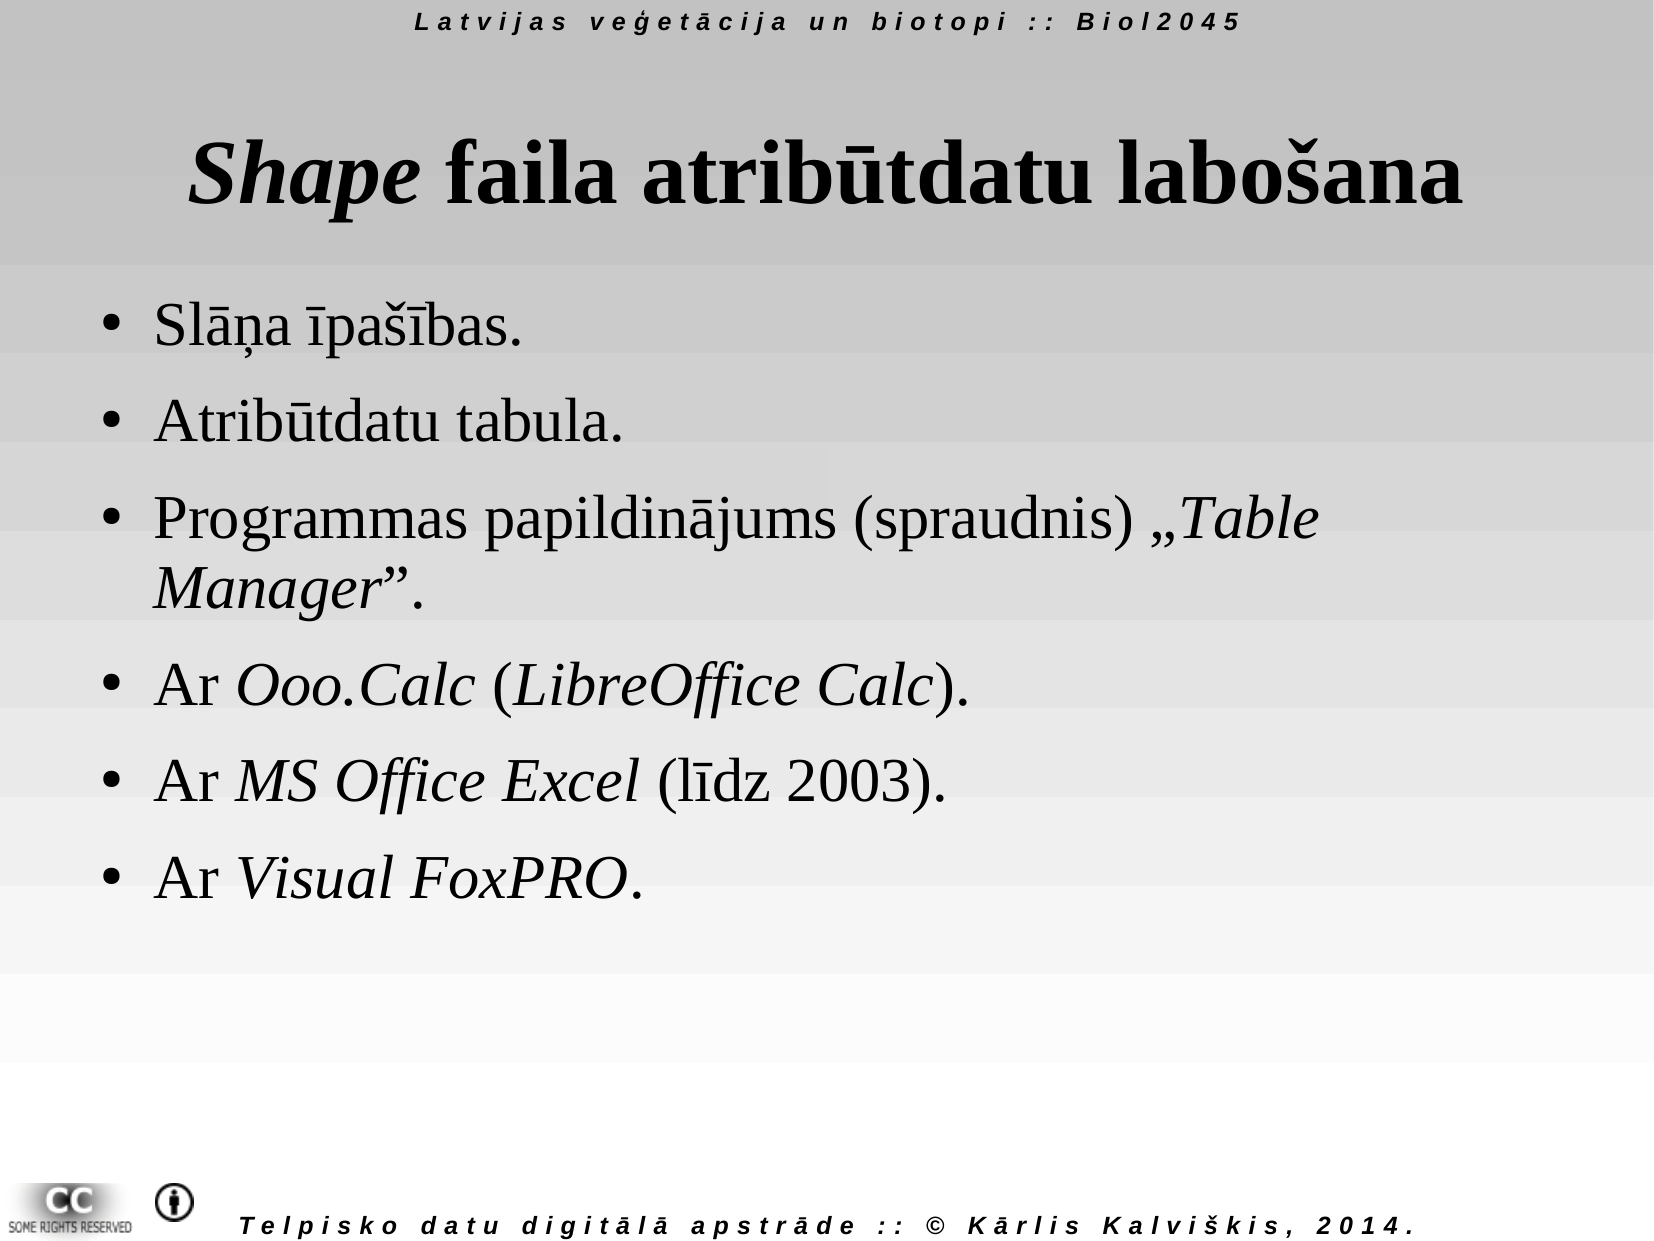

# Shape faila atribūtdatu labošana
Slāņa īpašības.
Atribūtdatu tabula.
Programmas papildinājums (spraudnis) „Table Manager”.
Ar Ooo.Calc (LibreOffice Calc).
Ar MS Office Excel (līdz 2003).
Ar Visual FoxPRO.